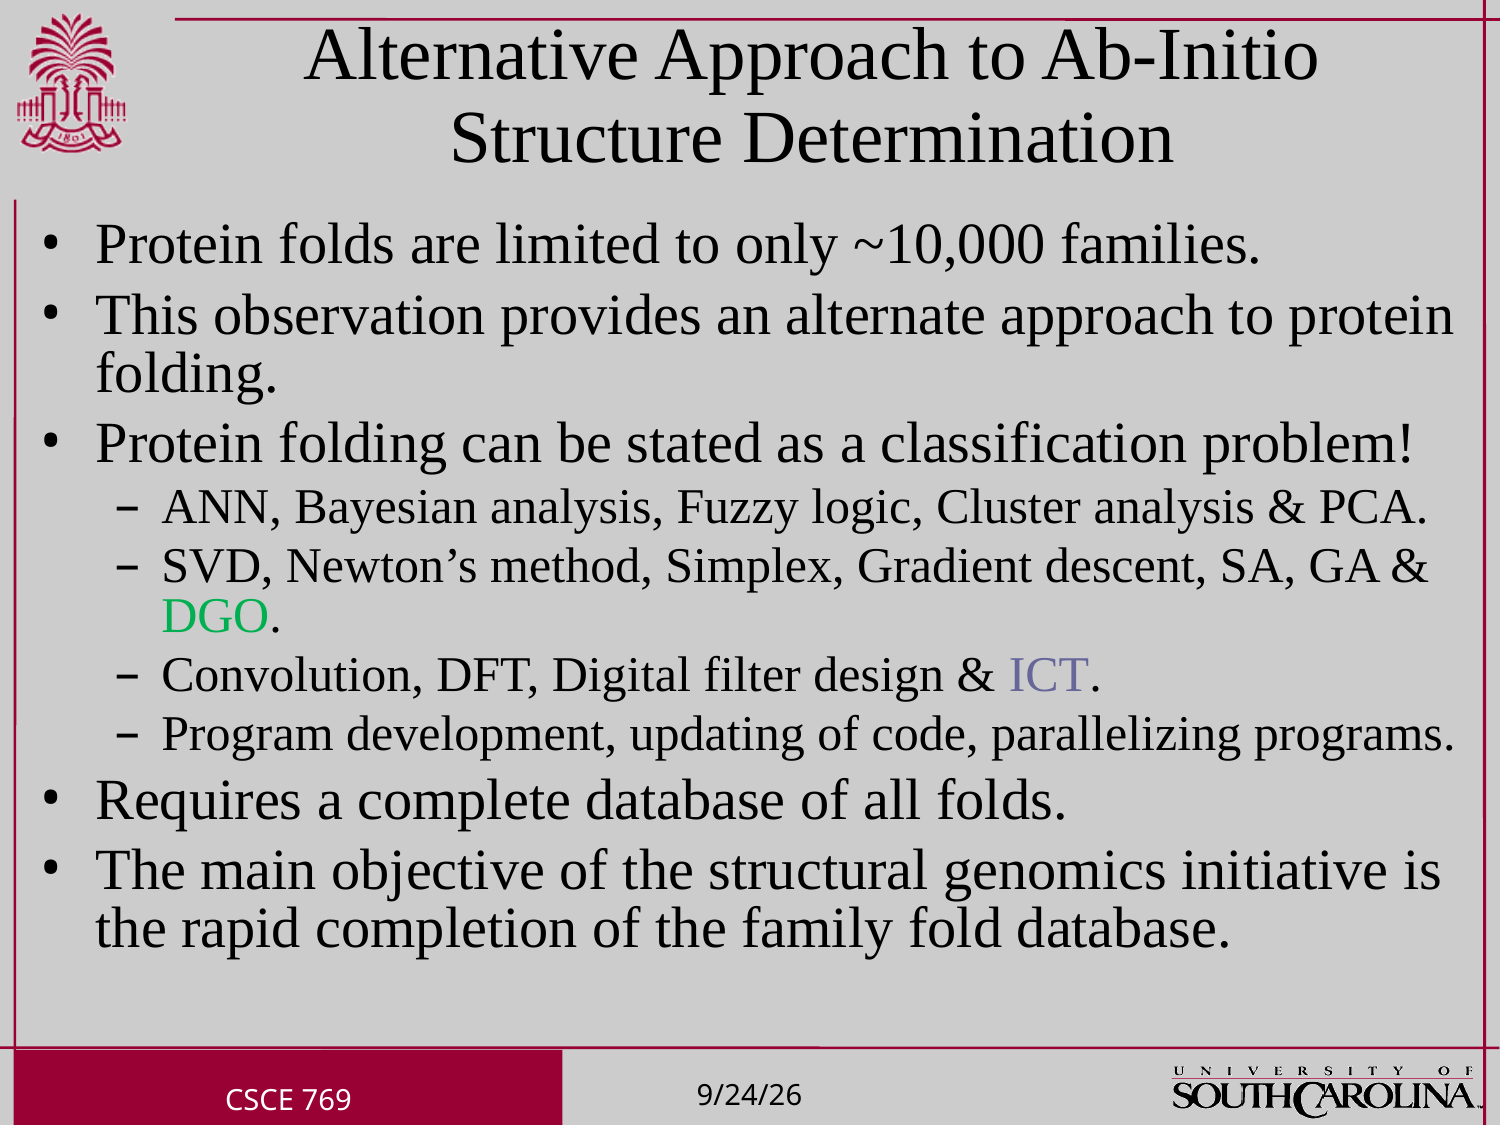

# Alternative Approach to Ab-Initio Structure Determination
Protein folds are limited to only ~10,000 families.
This observation provides an alternate approach to protein folding.
Protein folding can be stated as a classification problem!
ANN, Bayesian analysis, Fuzzy logic, Cluster analysis & PCA.
SVD, Newton’s method, Simplex, Gradient descent, SA, GA & DGO.
Convolution, DFT, Digital filter design & ICT.
Program development, updating of code, parallelizing programs.
Requires a complete database of all folds.
The main objective of the structural genomics initiative is the rapid completion of the family fold database.